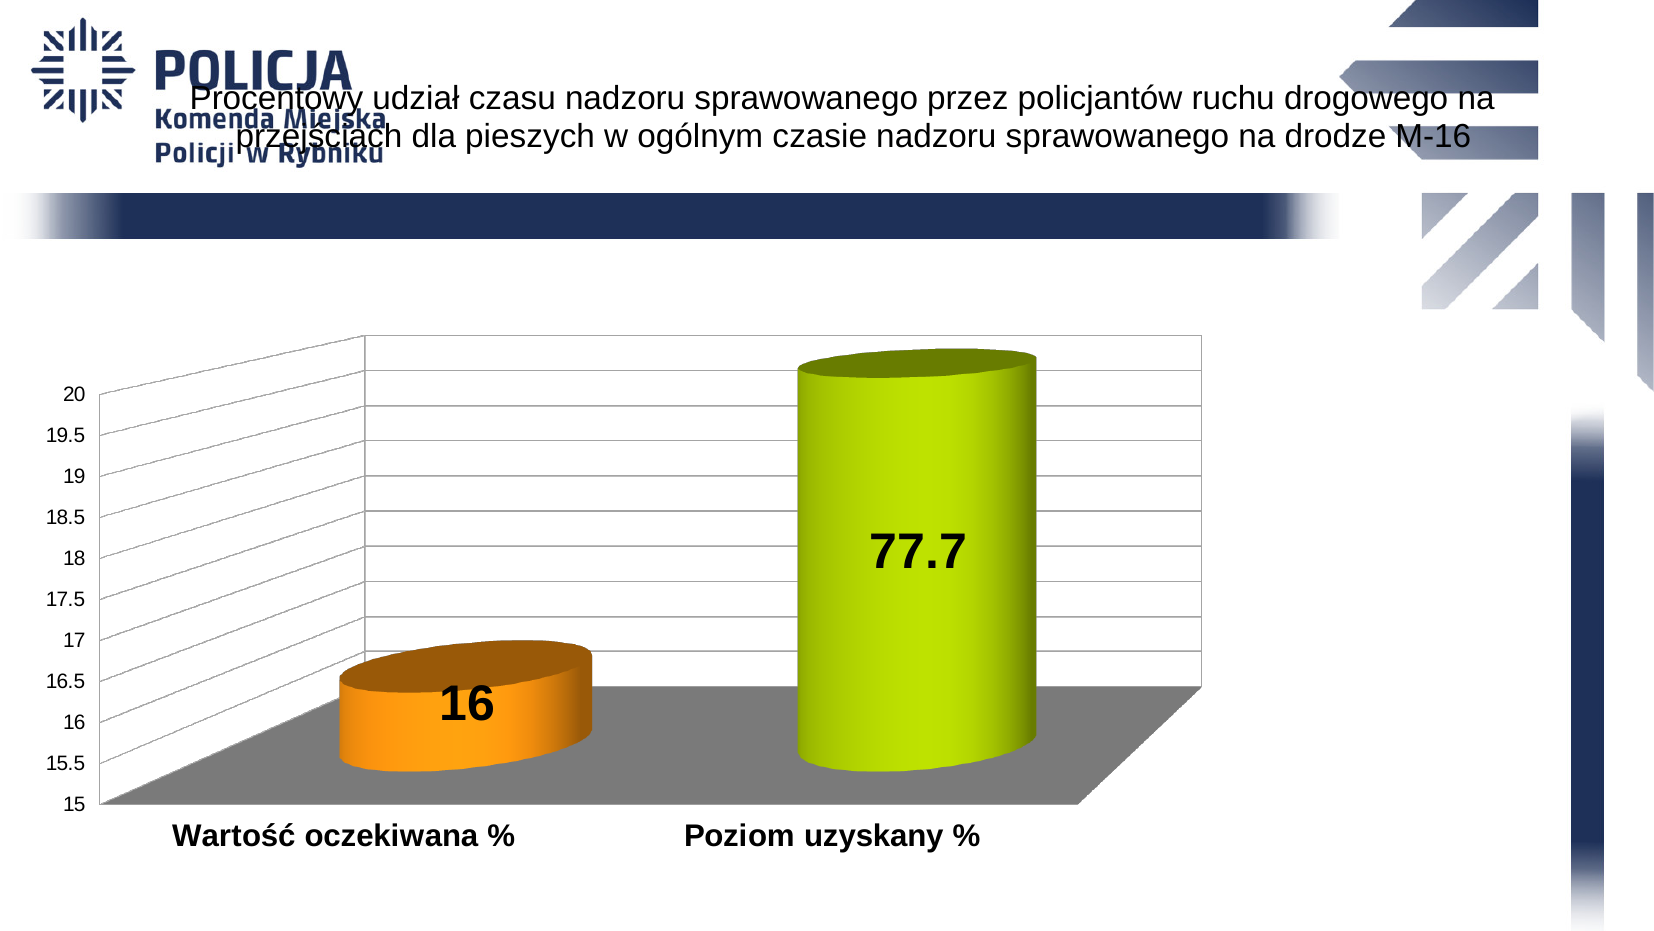

# Procentowy udział czasu nadzoru sprawowanego przez policjantów ruchu drogowego na przejściach dla pieszych w ogólnym czasie nadzoru sprawowanego na drodze M-16
[unsupported chart]